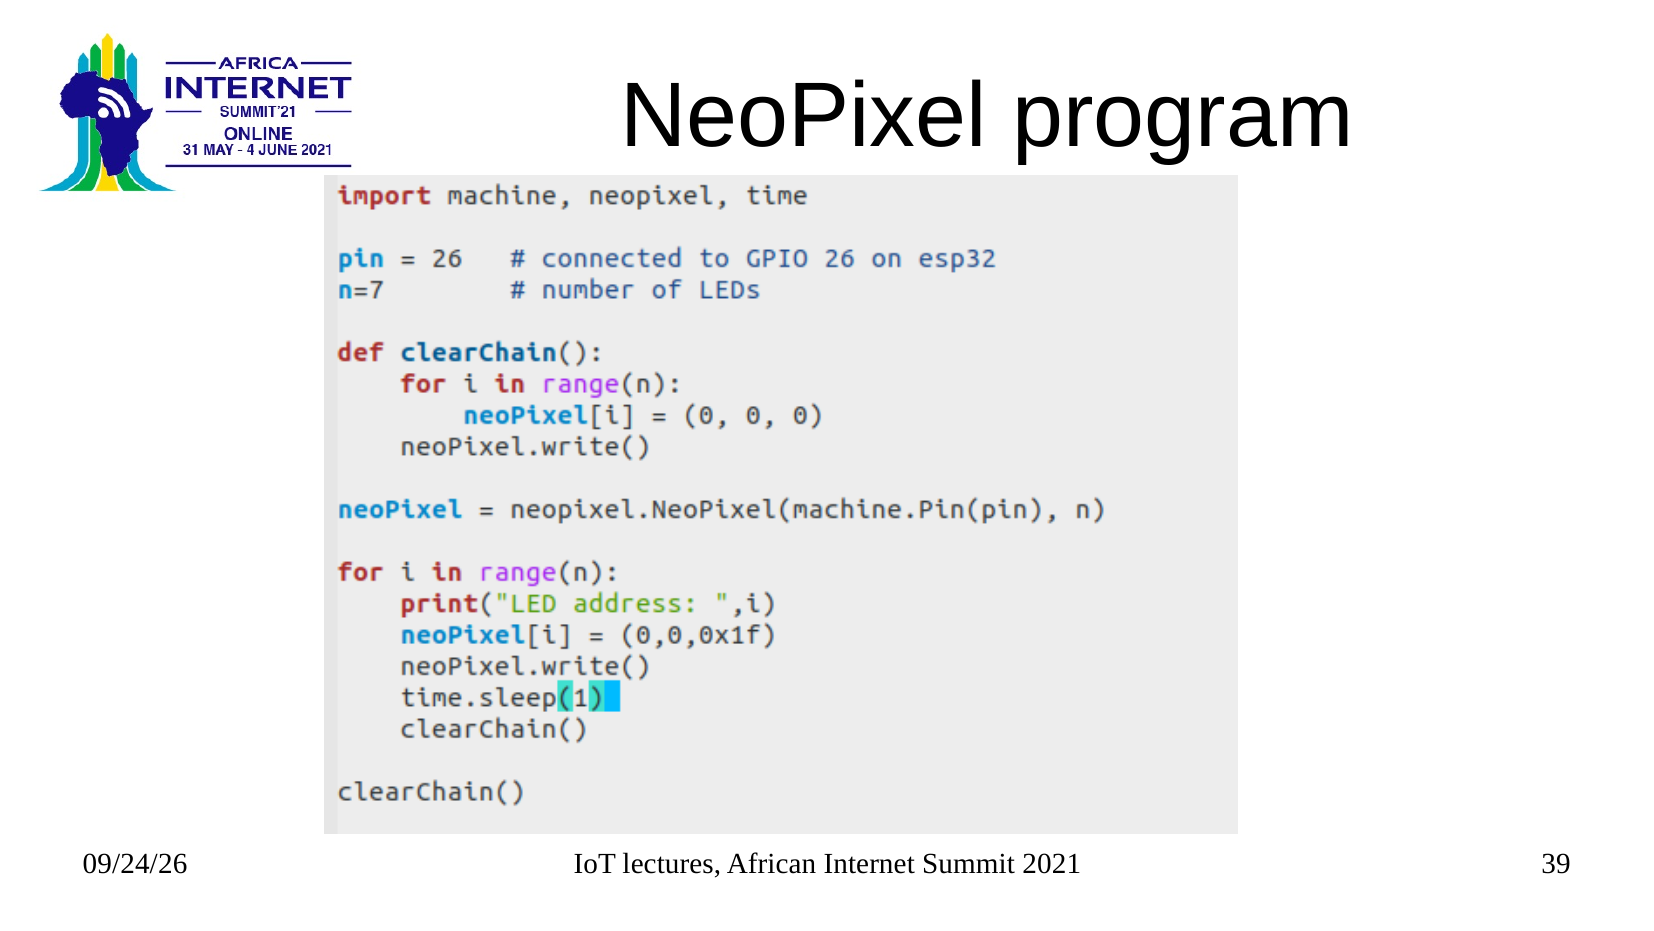

# NeoPixel program
IoT lectures, African Internet Summit 2021
39